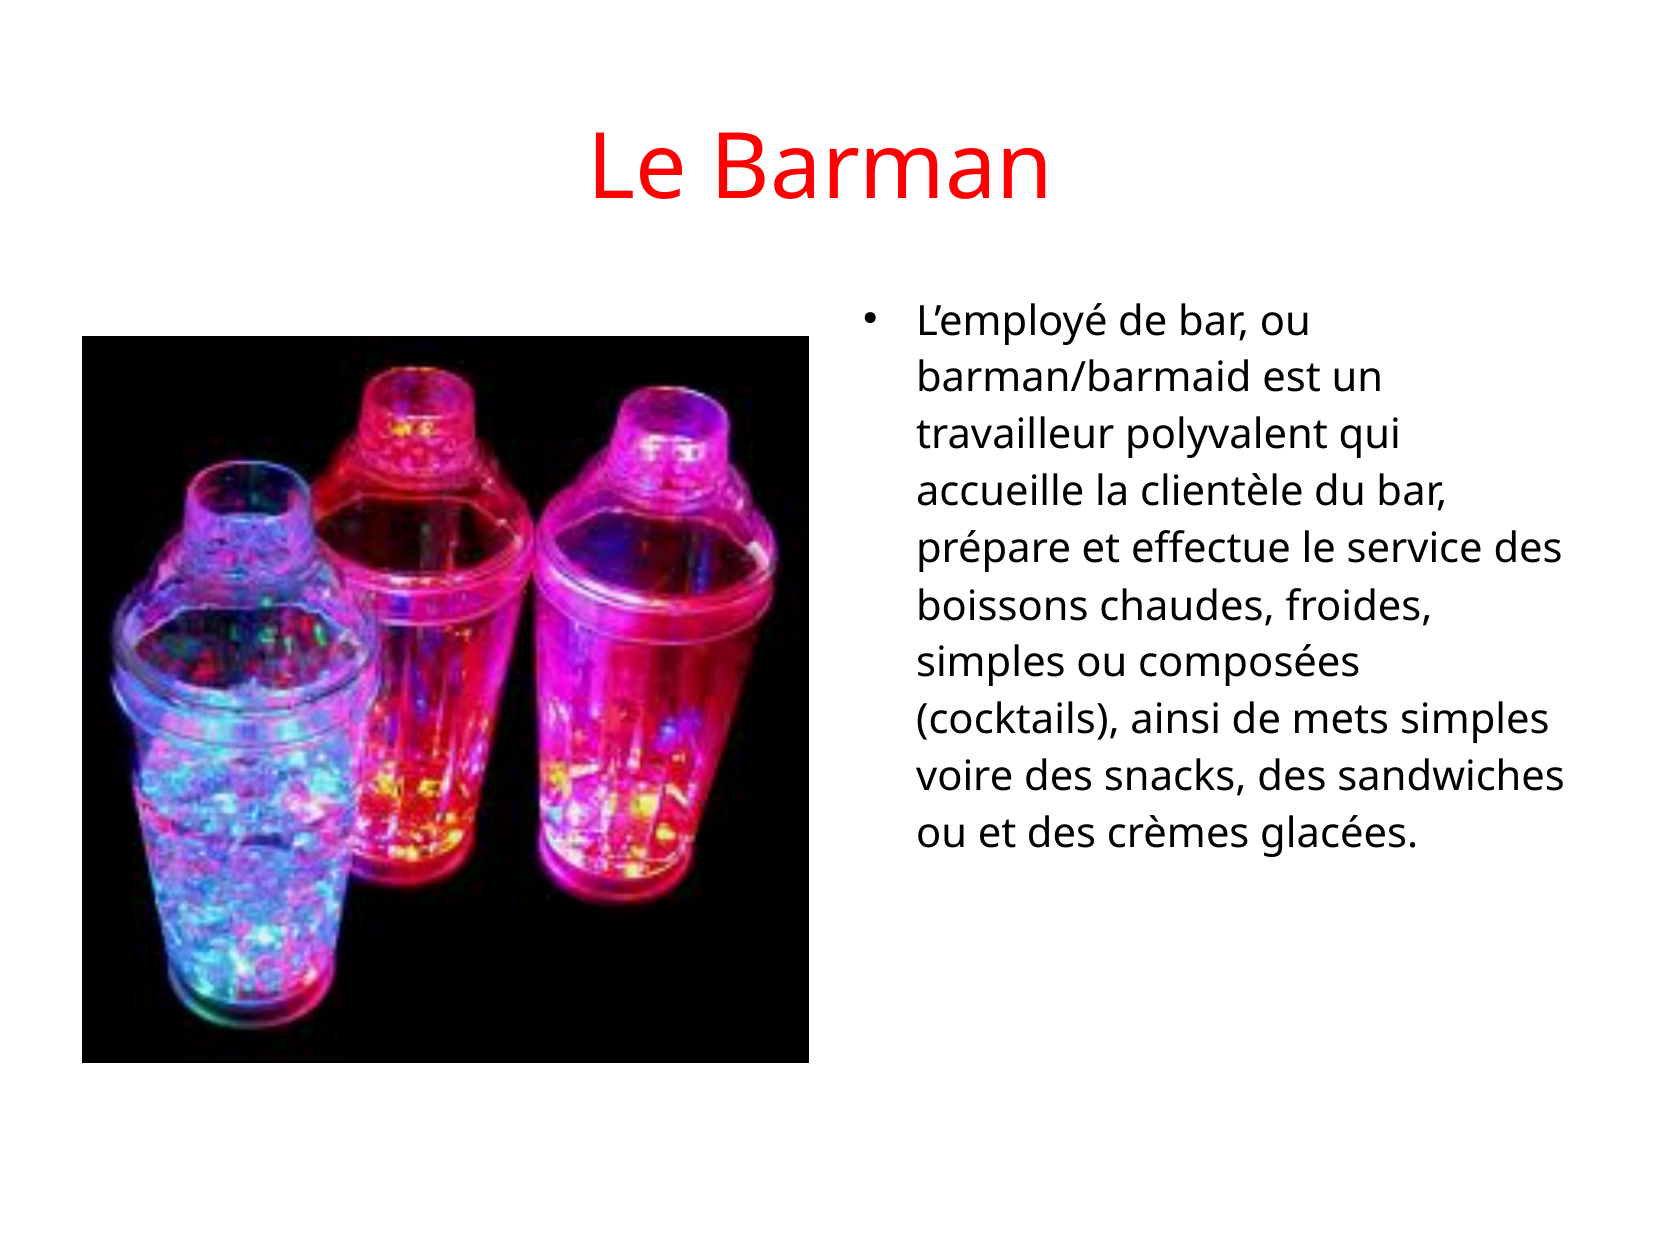

# Le Barman
L’employé de bar, ou barman/barmaid est un travailleur polyvalent qui accueille la clientèle du bar, prépare et effectue le service des boissons chaudes, froides, simples ou composées (cocktails), ainsi de mets simples voire des snacks, des sandwiches ou et des crèmes glacées.